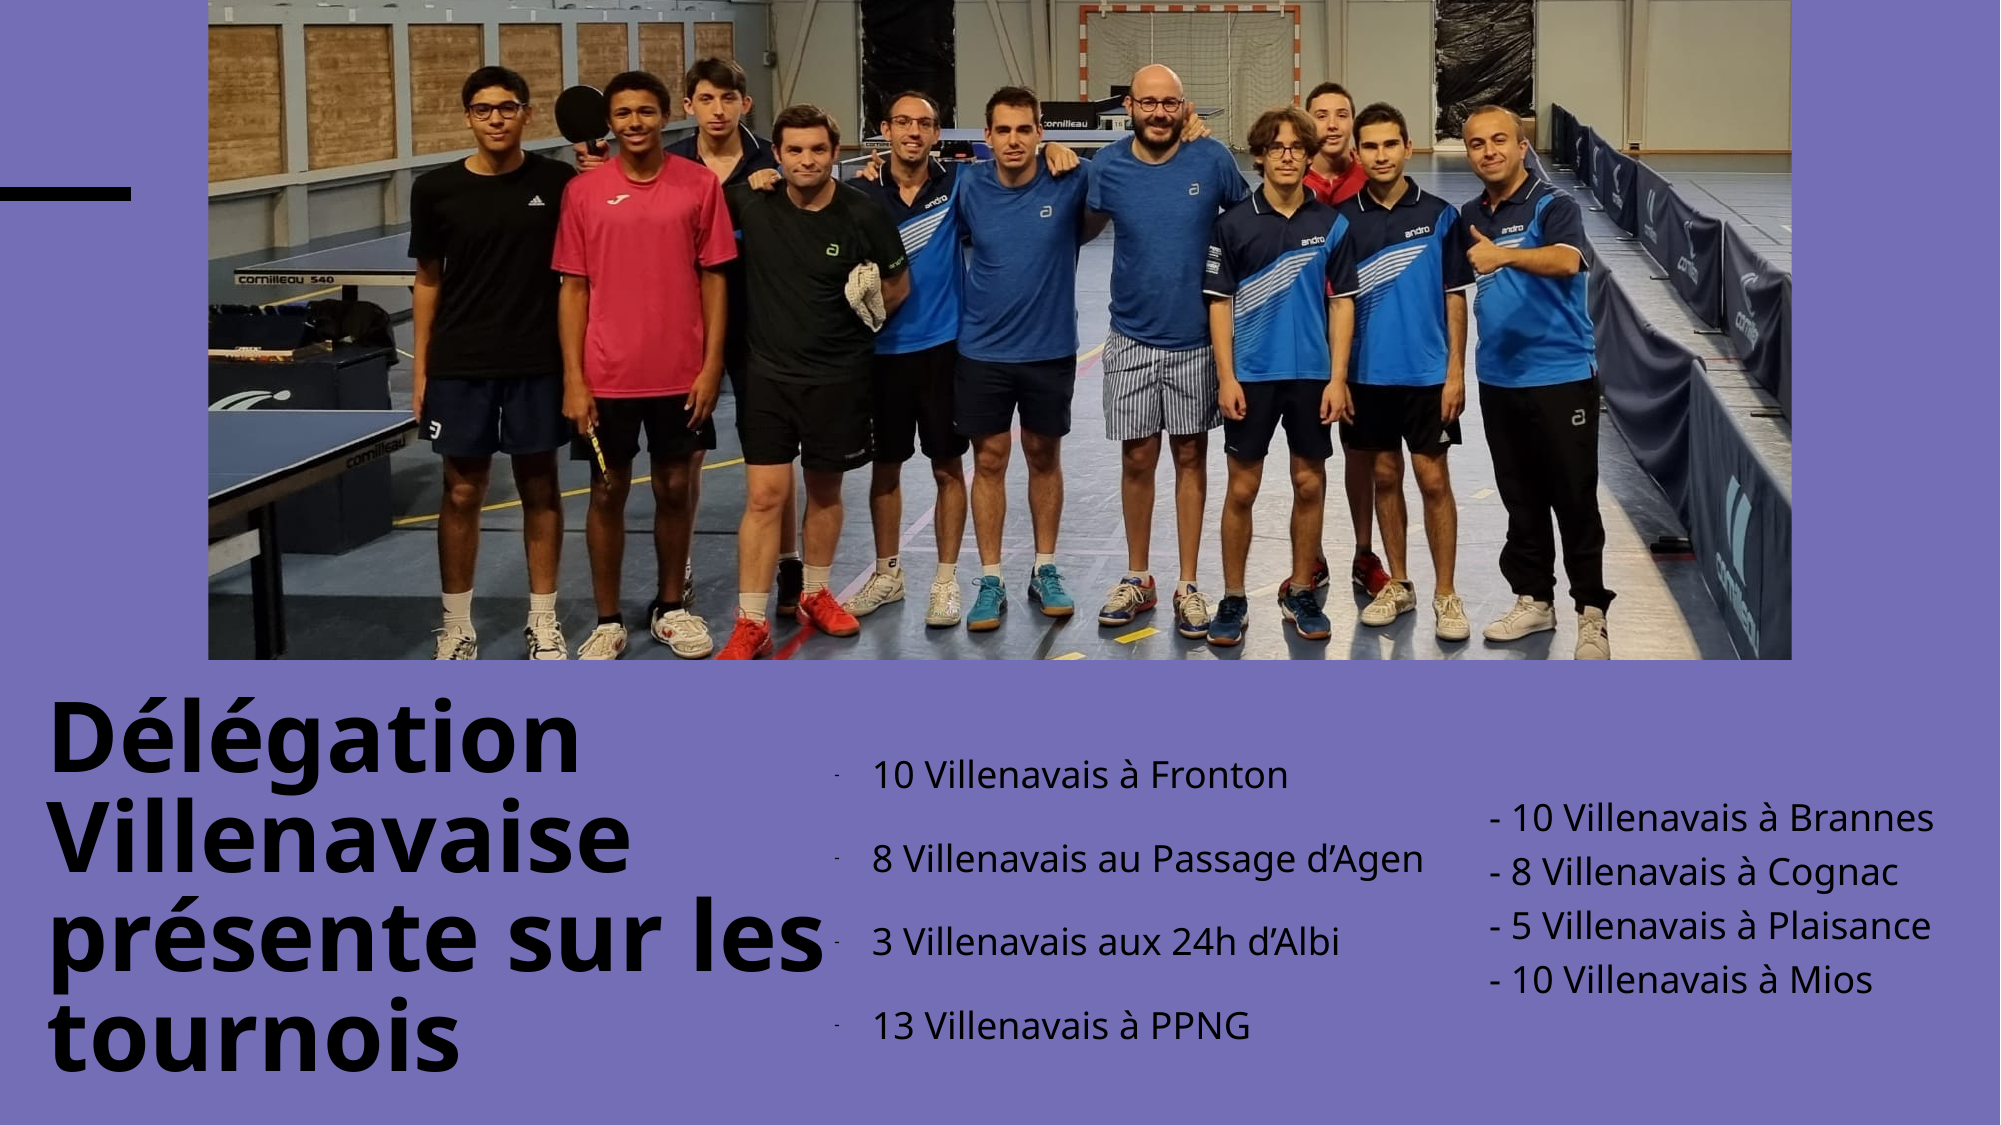

# Délégation Villenavaise présente sur les tournois
10 Villenavais à Fronton
8 Villenavais au Passage d’Agen
3 Villenavais aux 24h d’Albi
13 Villenavais à PPNG
- 10 Villenavais à Brannes
- 8 Villenavais à Cognac
- 5 Villenavais à Plaisance
- 10 Villenavais à Mios